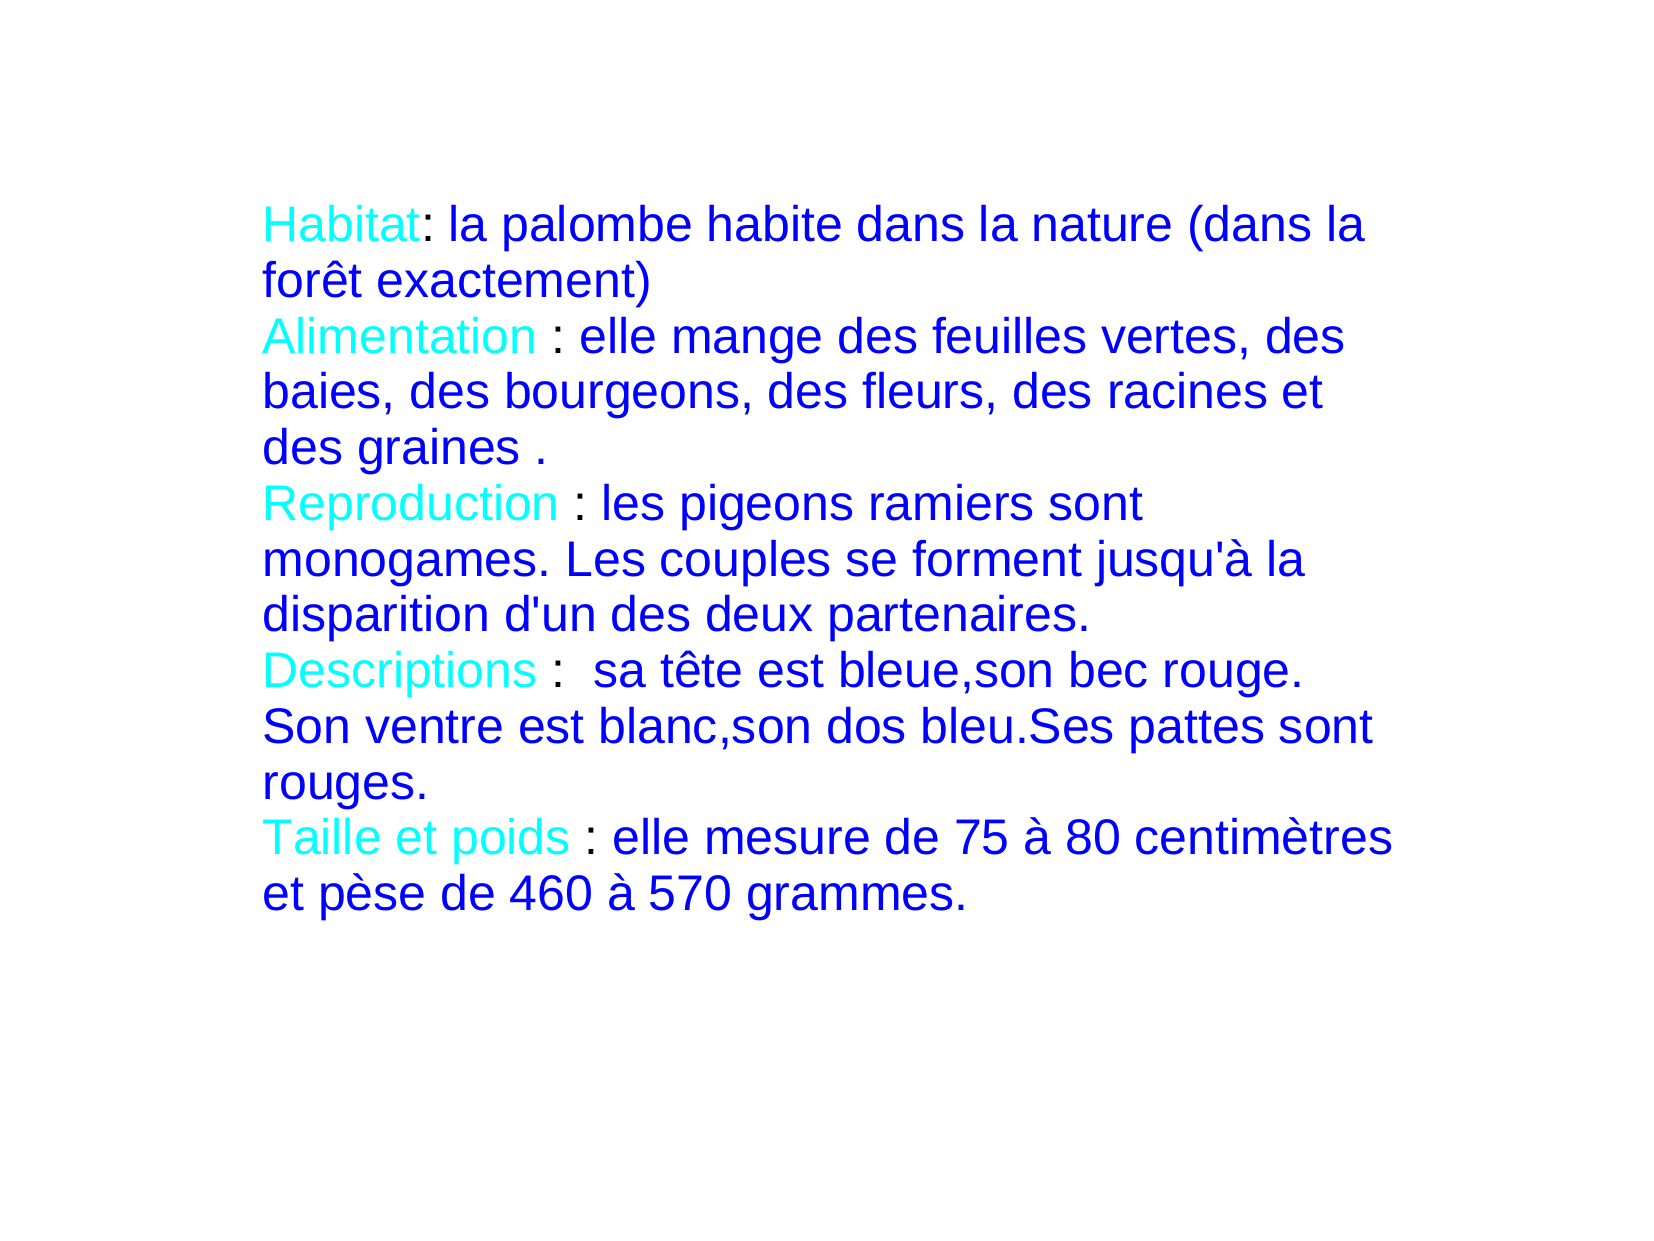

#
Habitat: la palombe habite dans la nature (dans la forêt exactement)
Alimentation : elle mange des feuilles vertes, des baies, des bourgeons, des fleurs, des racines et des graines .
Reproduction : les pigeons ramiers sont monogames. Les couples se forment jusqu'à la disparition d'un des deux partenaires.
Descriptions : sa tête est bleue,son bec rouge. Son ventre est blanc,son dos bleu.Ses pattes sont rouges.
Taille et poids : elle mesure de 75 à 80 centimètres et pèse de 460 à 570 grammes.